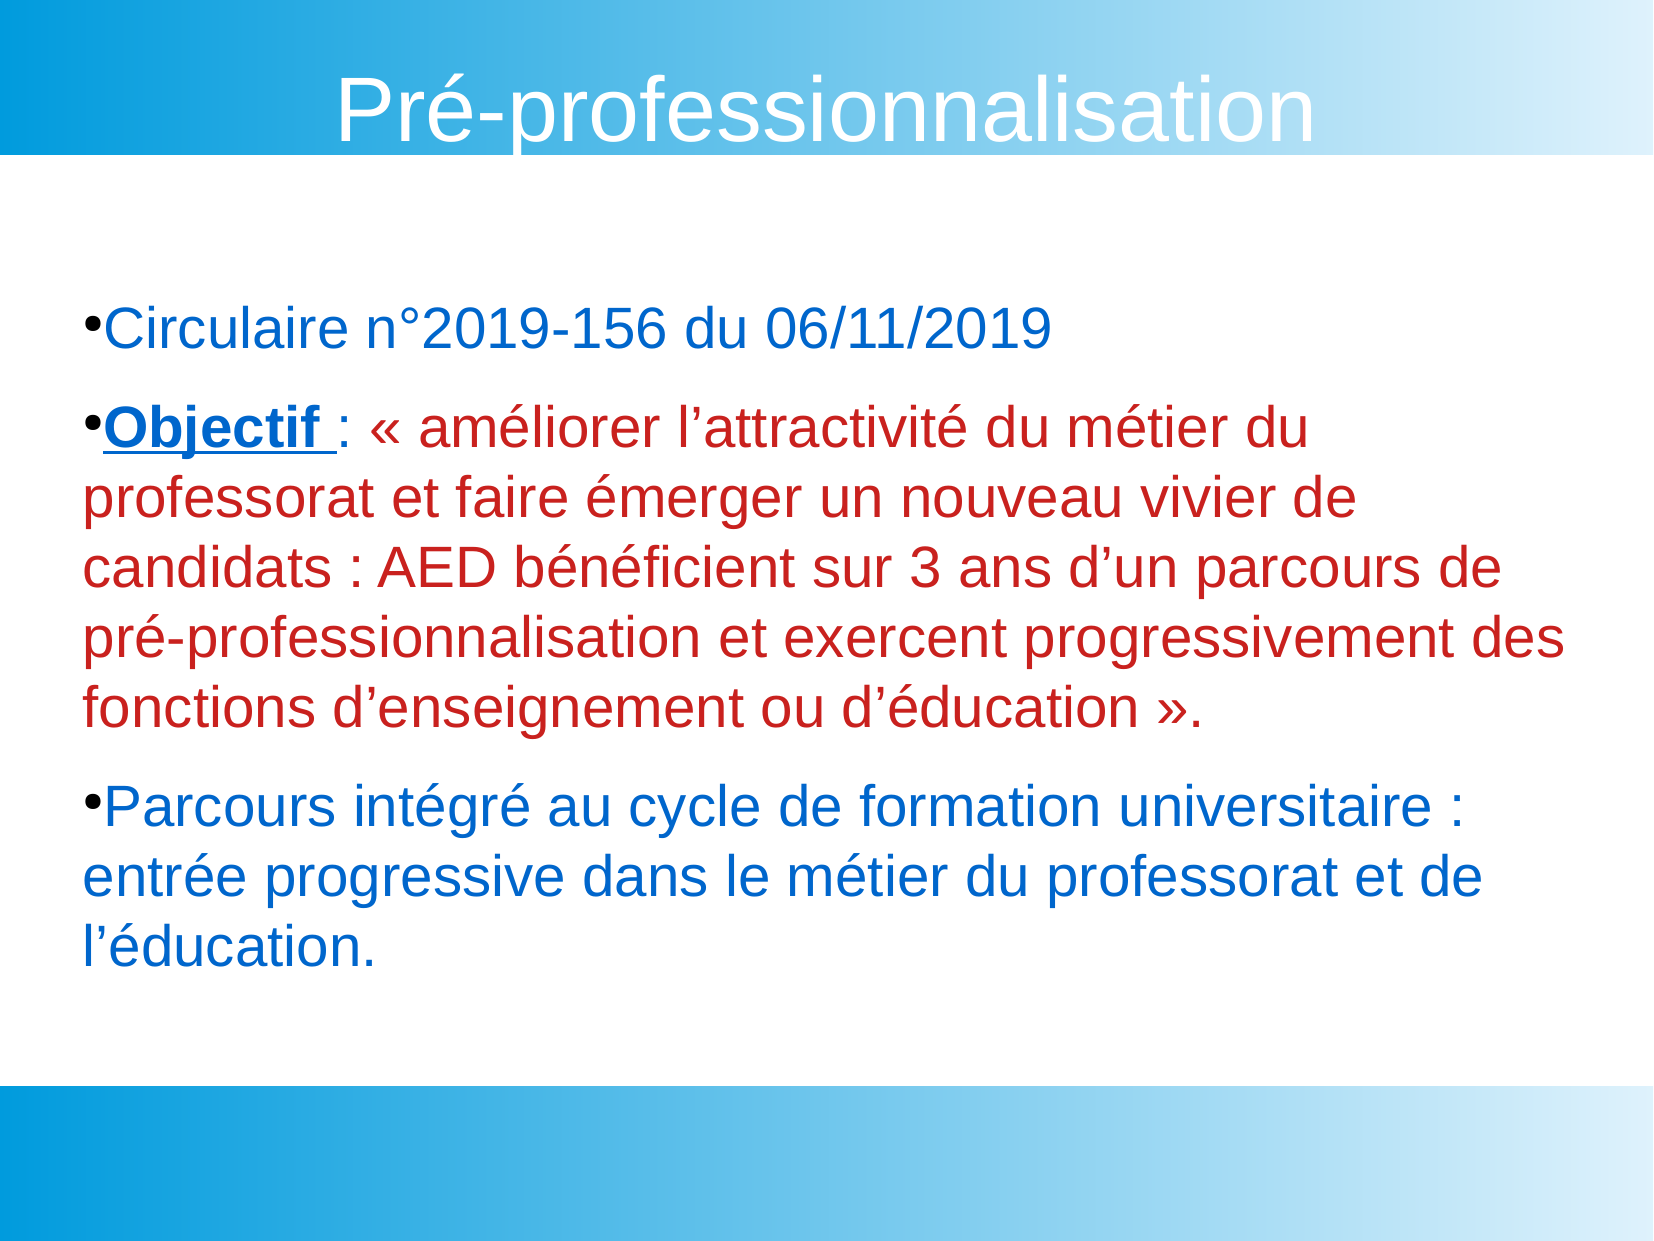

# Pré-professionnalisation
Circulaire n°2019-156 du 06/11/2019
Objectif : « améliorer l’attractivité du métier du professorat et faire émerger un nouveau vivier de candidats : AED bénéficient sur 3 ans d’un parcours de pré-professionnalisation et exercent progressivement des fonctions d’enseignement ou d’éducation ».
Parcours intégré au cycle de formation universitaire : entrée progressive dans le métier du professorat et de l’éducation.